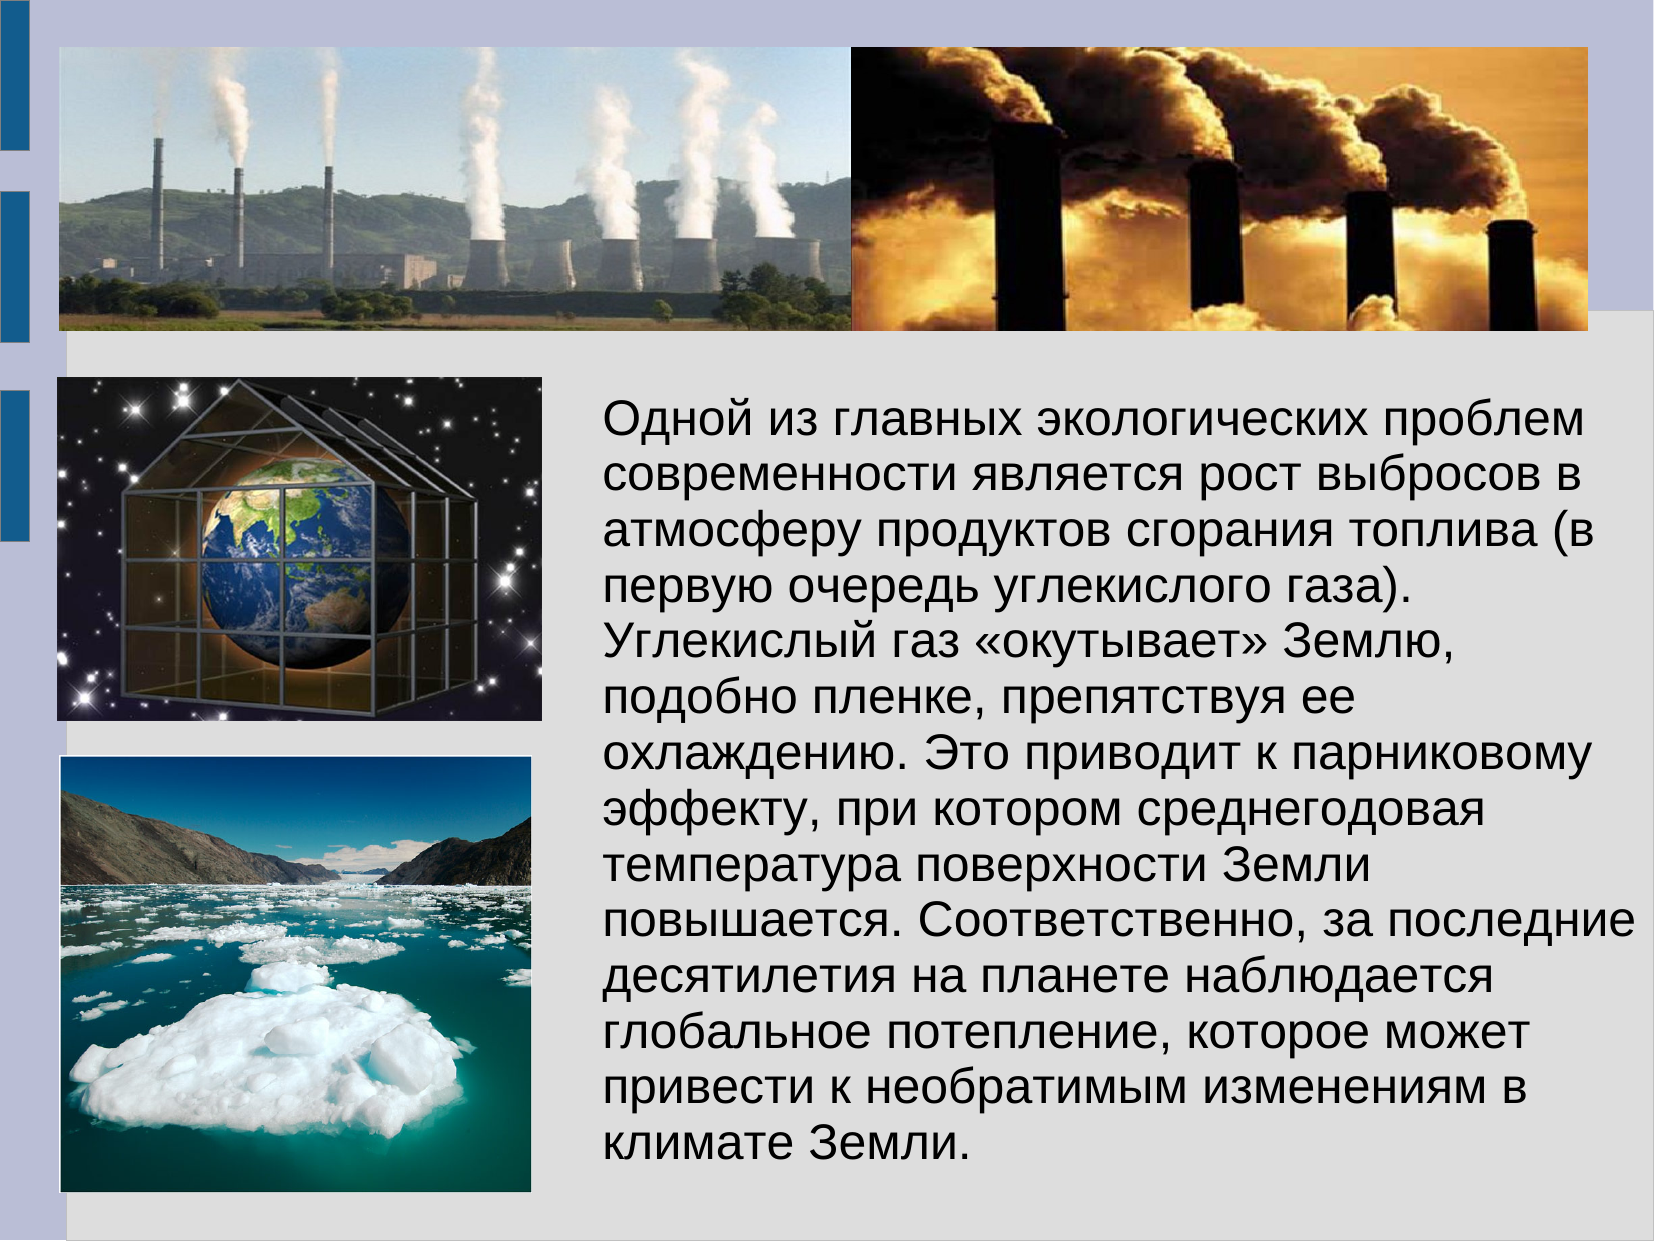

# Одной из главных экологических проблем современности является рост выбросов в атмосферу продуктов сгорания топлива (в первую очередь углекислого газа). Углекислый газ «окутывает» Землю, подобно пленке, препятствуя ее охлаждению. Это приводит к парниковому эффекту, при котором среднегодовая температура поверхности Земли повышается. Соответственно, за последние десятилетия на планете наблюдается глобальное потепление, которое может привести к необратимым изменениям в климате Земли.